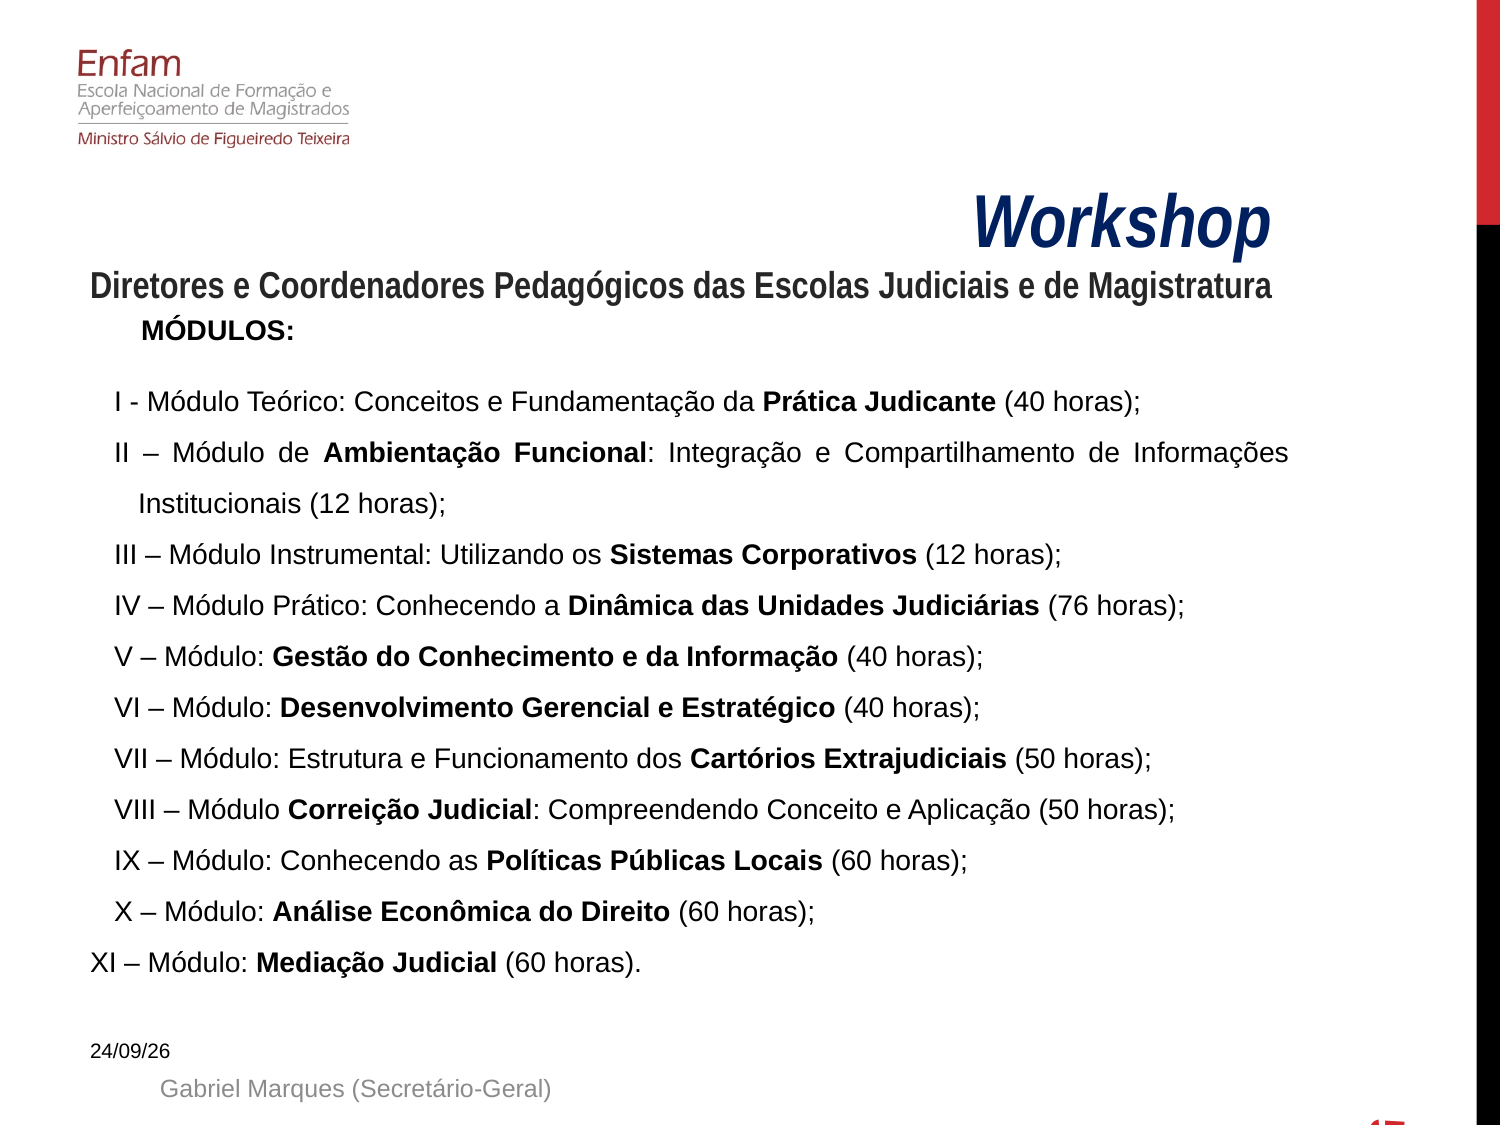

Workshop
Diretores e Coordenadores Pedagógicos das Escolas Judiciais e de Magistratura
# MÓDULOS:
I - Módulo Teórico: Conceitos e Fundamentação da Prática Judicante (40 horas);
II – Módulo de Ambientação Funcional: Integração e Compartilhamento de Informações Institucionais (12 horas);
III – Módulo Instrumental: Utilizando os Sistemas Corporativos (12 horas);
IV – Módulo Prático: Conhecendo a Dinâmica das Unidades Judiciárias (76 horas);
V – Módulo: Gestão do Conhecimento e da Informação (40 horas);
VI – Módulo: Desenvolvimento Gerencial e Estratégico (40 horas);
VII – Módulo: Estrutura e Funcionamento dos Cartórios Extrajudiciais (50 horas);
VIII – Módulo Correição Judicial: Compreendendo Conceito e Aplicação (50 horas);
IX – Módulo: Conhecendo as Políticas Públicas Locais (60 horas);
X – Módulo: Análise Econômica do Direito (60 horas);
XI – Módulo: Mediação Judicial (60 horas).
Gabriel Marques (Secretário-Geral)